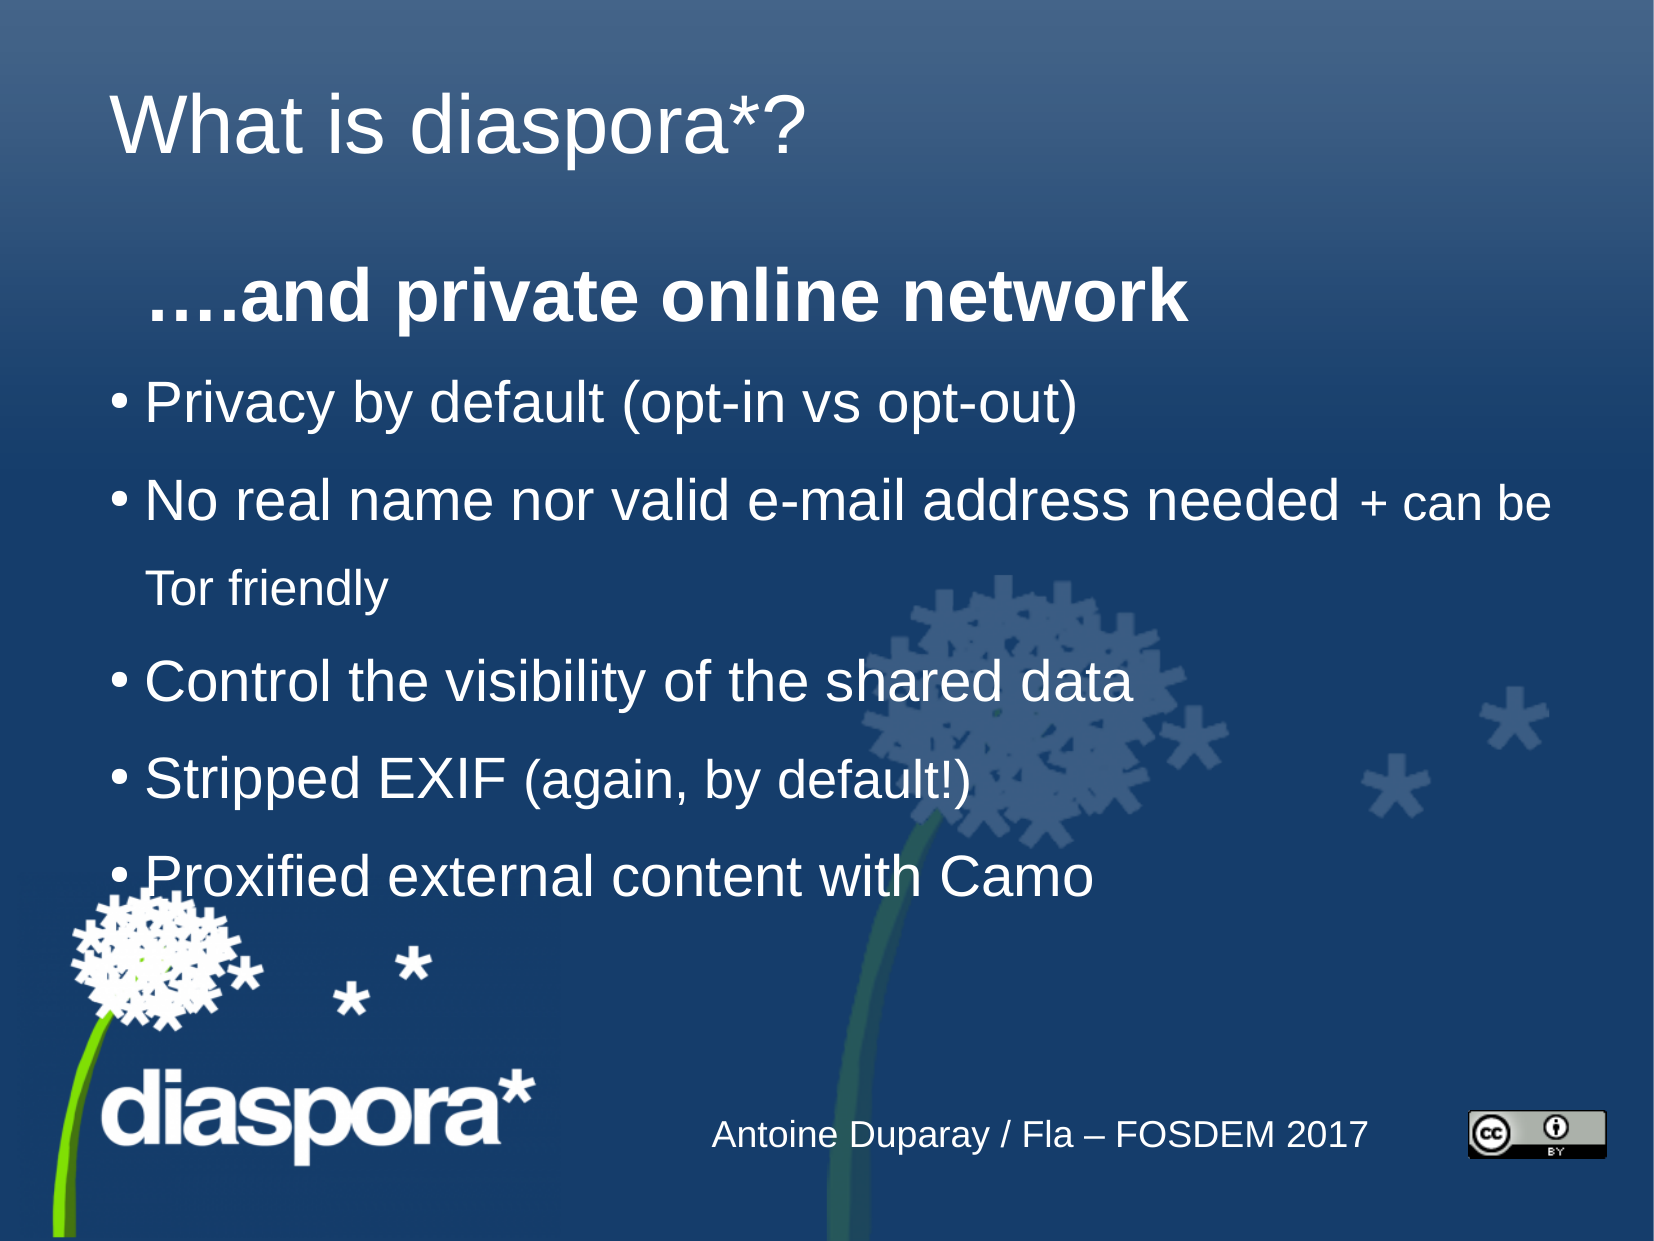

What is diaspora*?
….and private online network
Privacy by default (opt-in vs opt-out)
No real name nor valid e-mail address needed + can be Tor friendly
Control the visibility of the shared data
Stripped EXIF (again, by default!)
Proxified external content with Camo
Antoine Duparay / Fla – FOSDEM 2017